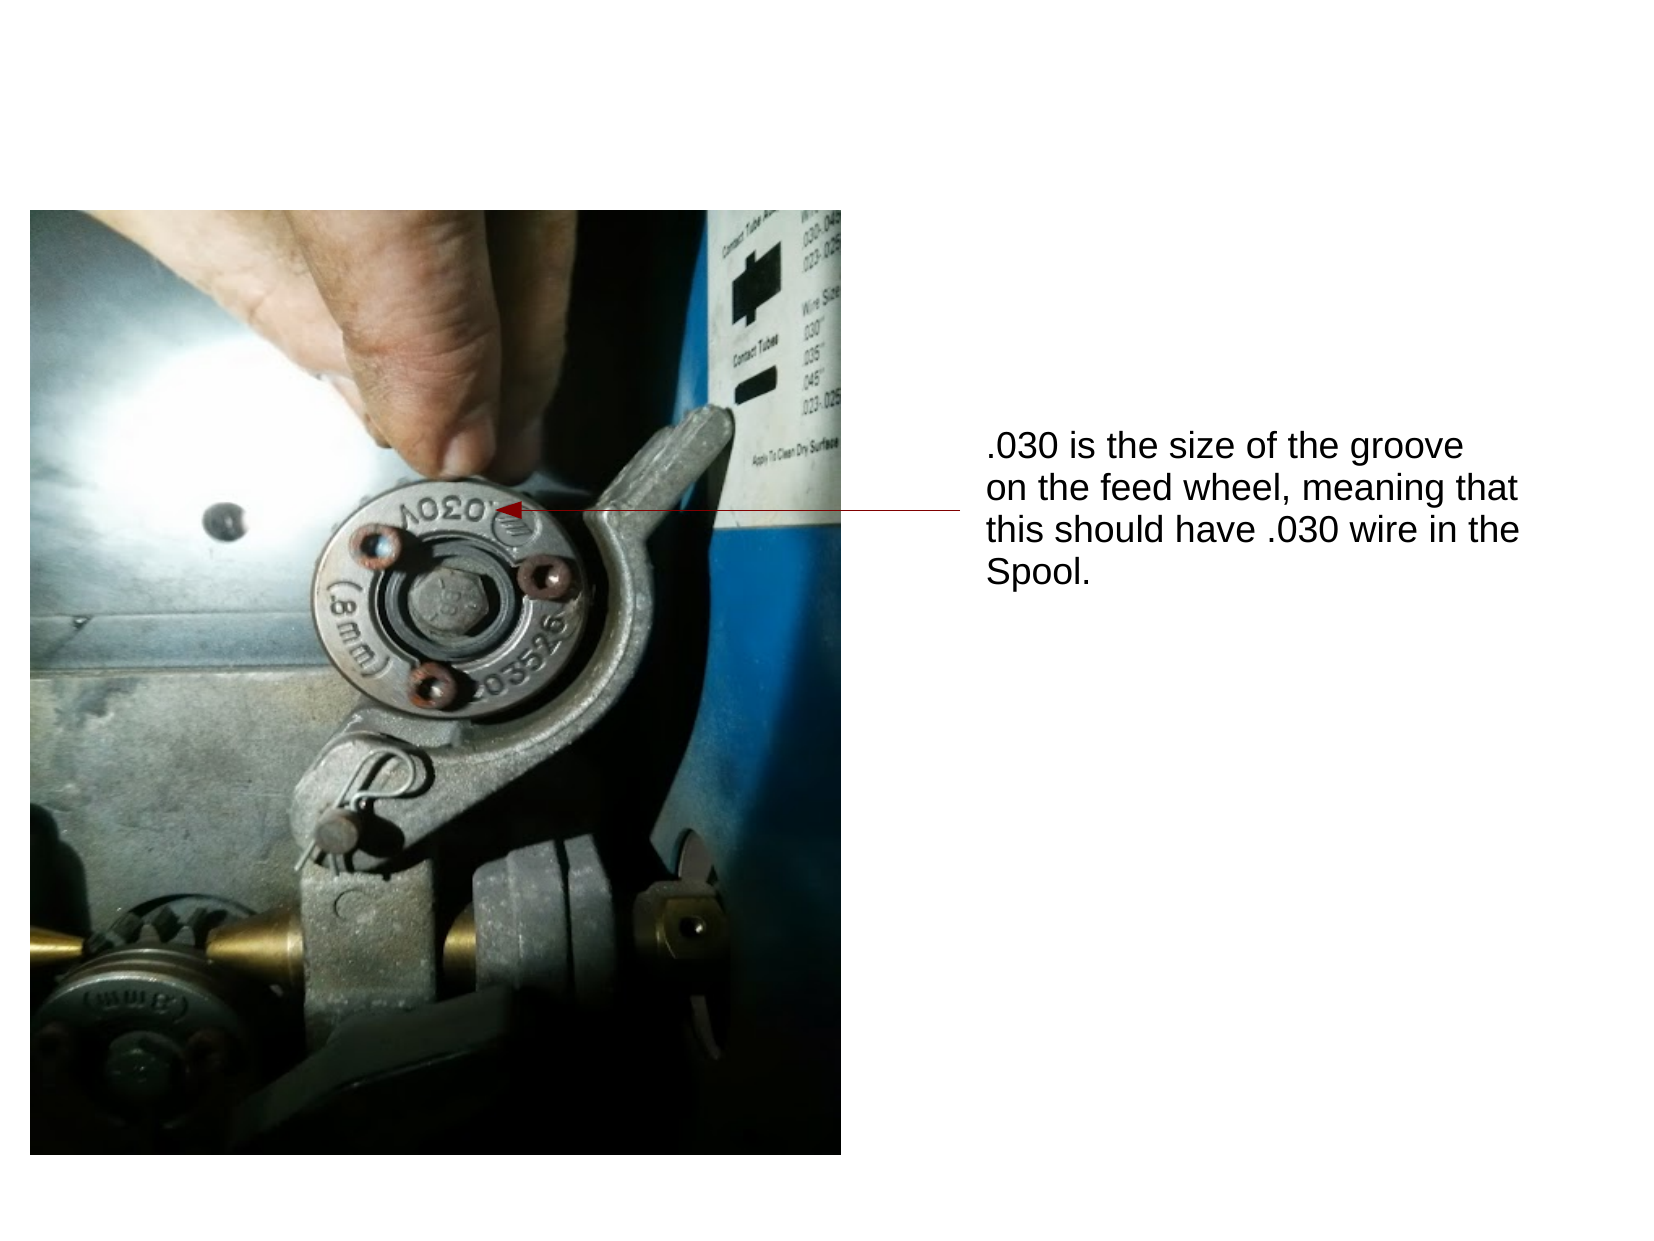

.030 is the size of the groove
on the feed wheel, meaning that
this should have .030 wire in the
Spool.